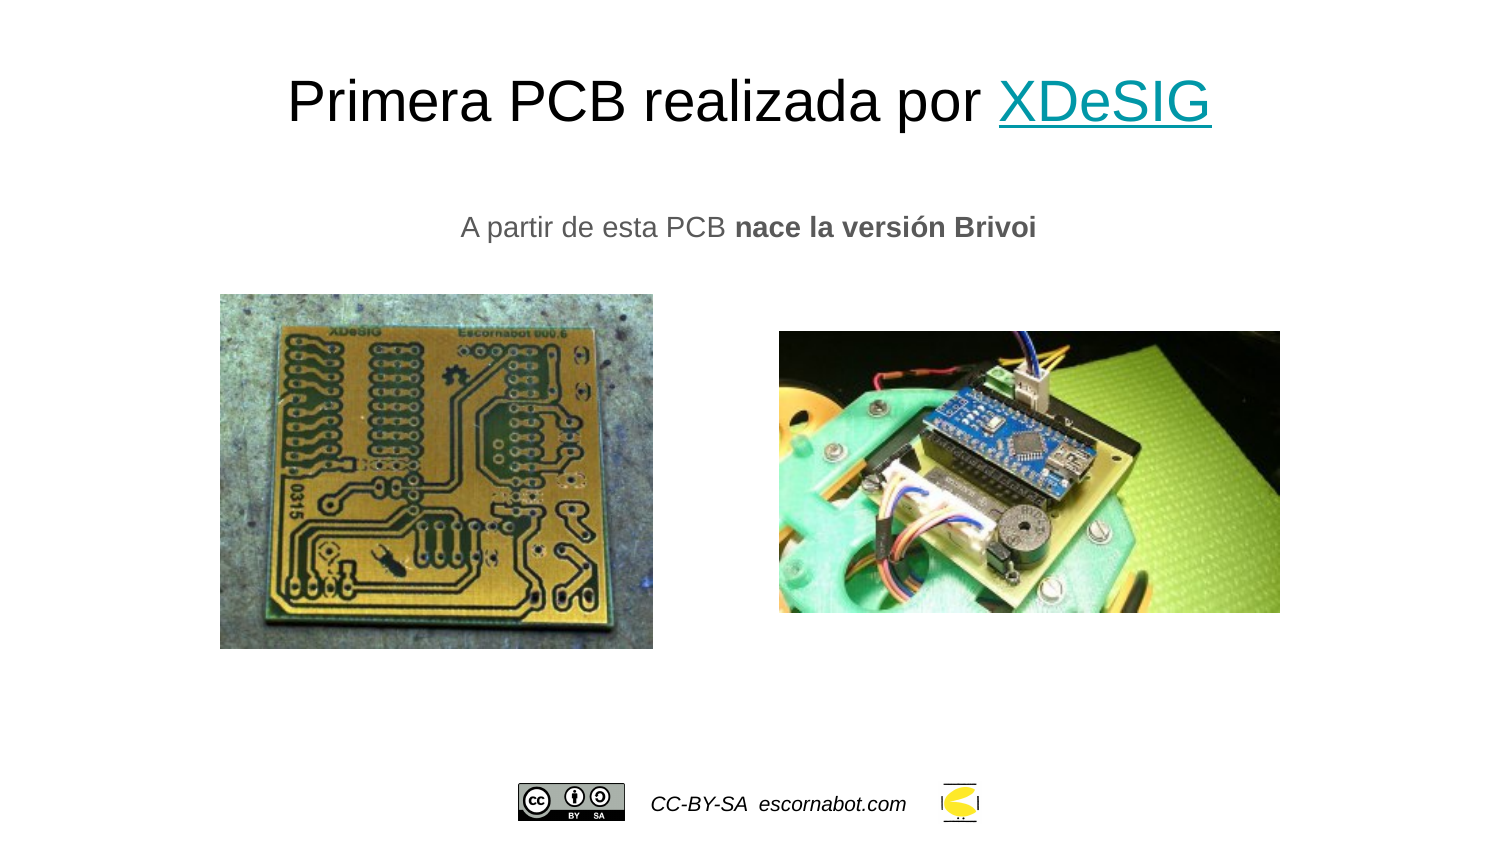

# Primera PCB realizada por XDeSIG
A partir de esta PCB nace la versión Brivoi
CC-BY-SA escornabot.com